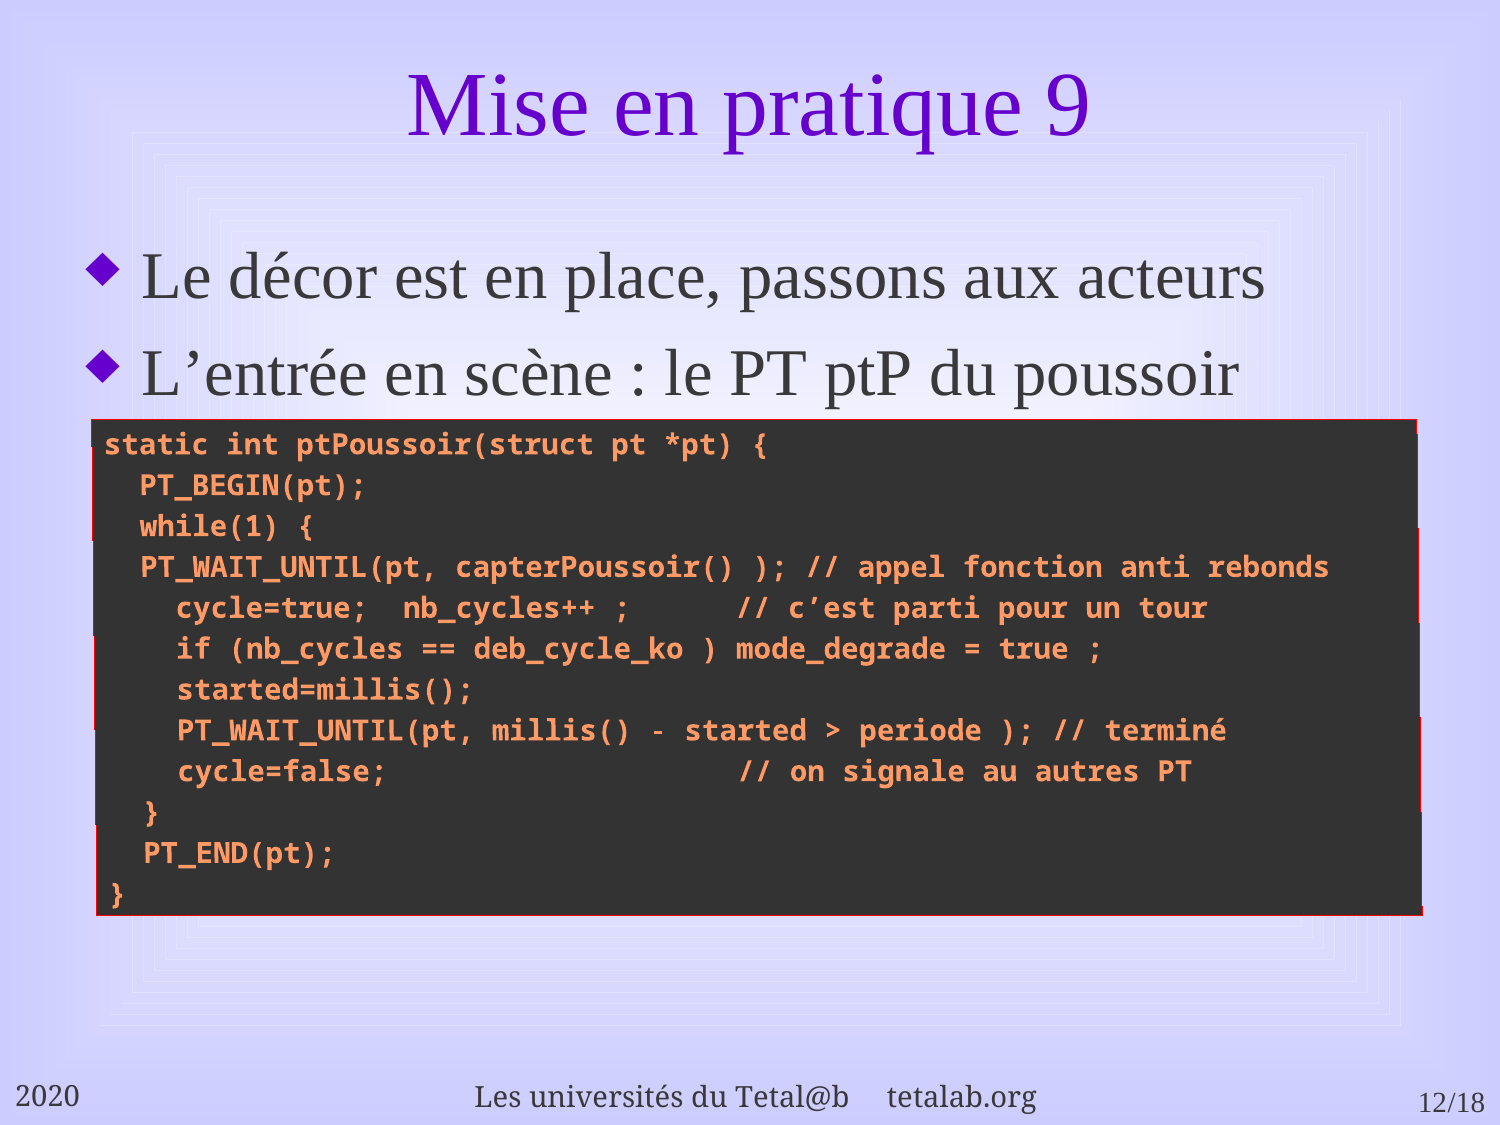

# Mise en pratique 9
Le décor est en place, passons aux acteurs
L’entrée en scène : le PT ptP du poussoir
static int ptPoussoir(struct pt *pt) {
 PT_BEGIN(pt);
 while(1) {
 PT_WAIT_UNTIL(pt, capterPoussoir() ); // appel fonction anti rebonds
 cycle=true; nb_cycles++ ; // c’est parti pour un tour
 if (nb_cycles == deb_cycle_ko ) mode_degrade = true ;
 started=millis();
 PT_WAIT_UNTIL(pt, millis() - started > periode ); // terminé
 cycle=false; // on signale au autres PT
 }
 PT_END(pt);
}
2020
Les universités du Tetal@b tetalab.org
12